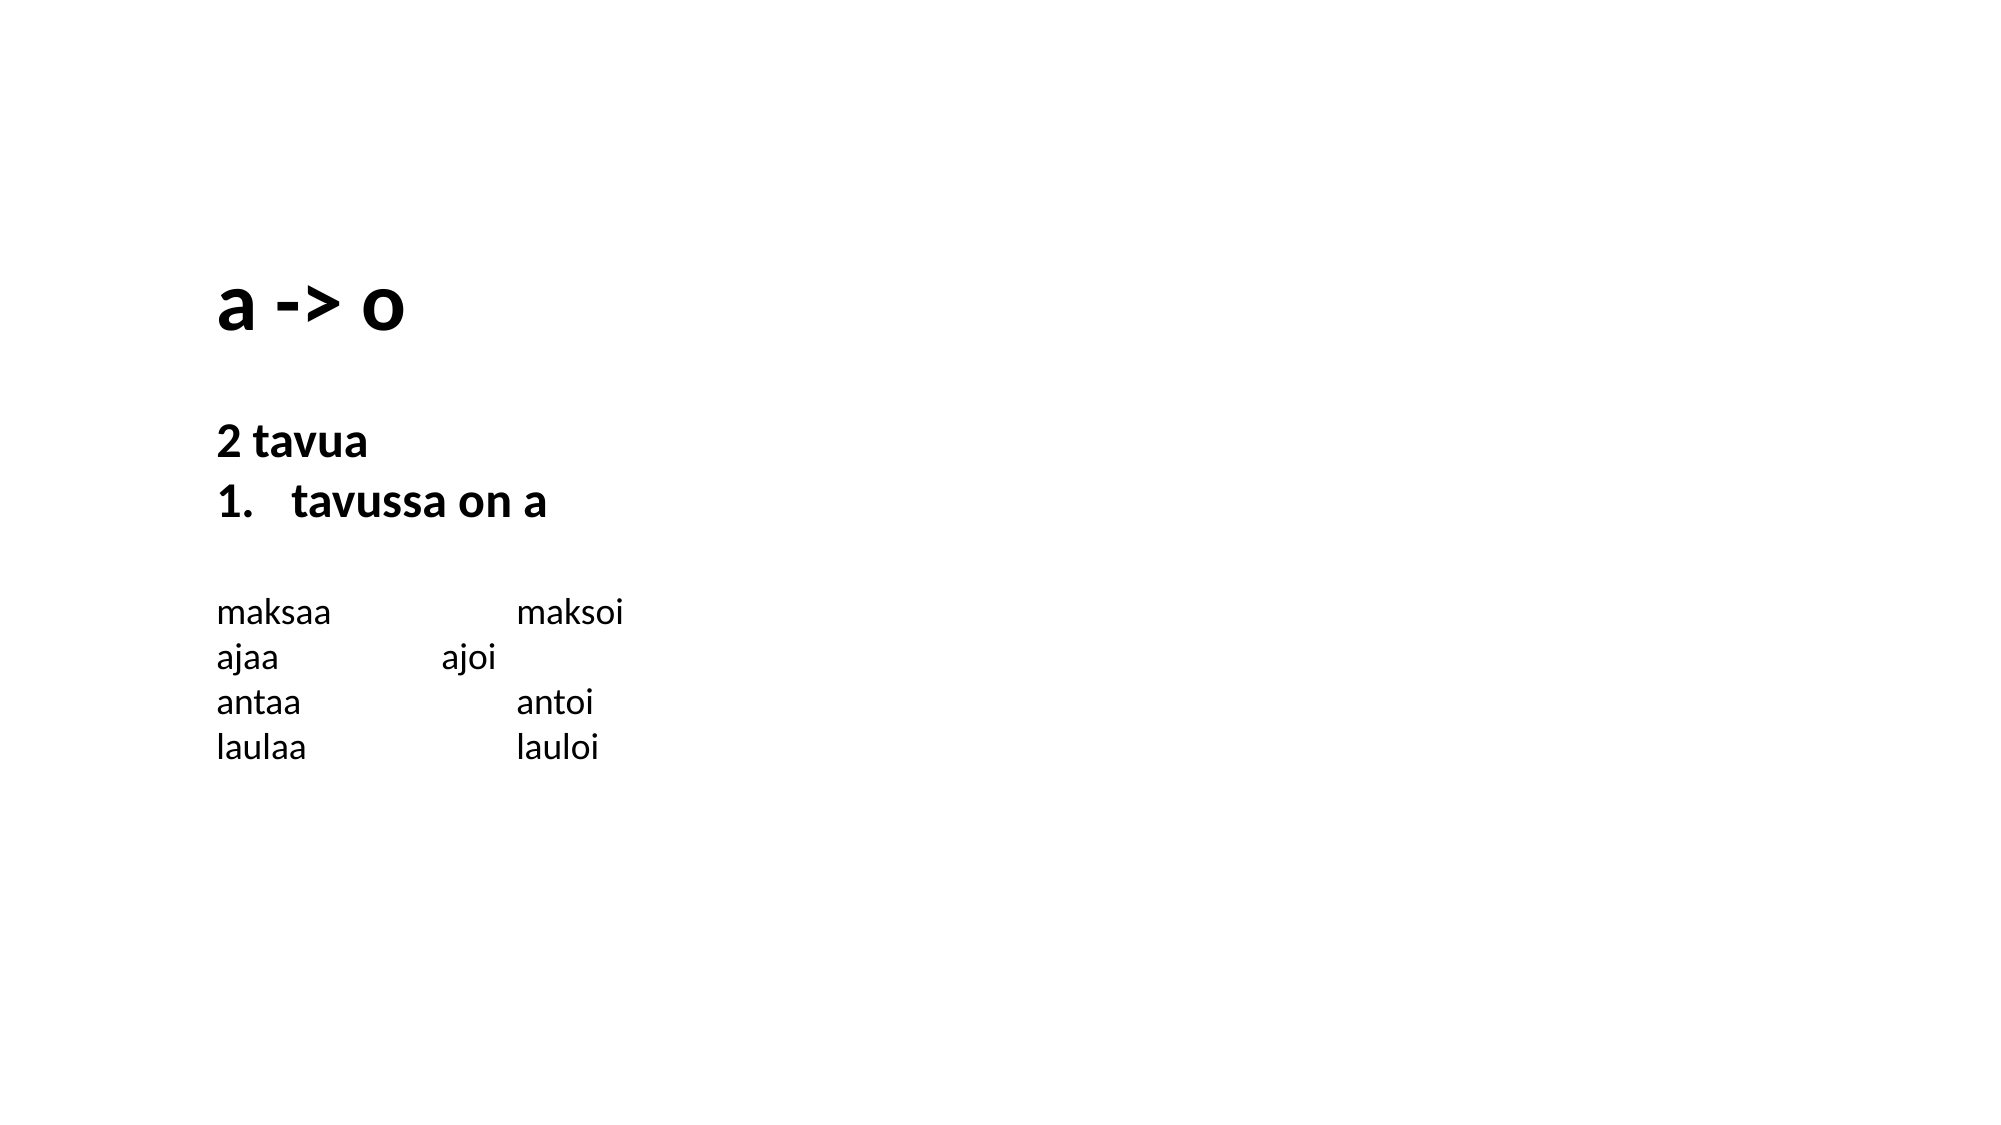

a -> o
2 tavua
tavussa on a
maksaa			maksoi
ajaa			ajoi
antaa			antoi
laulaa			lauloi